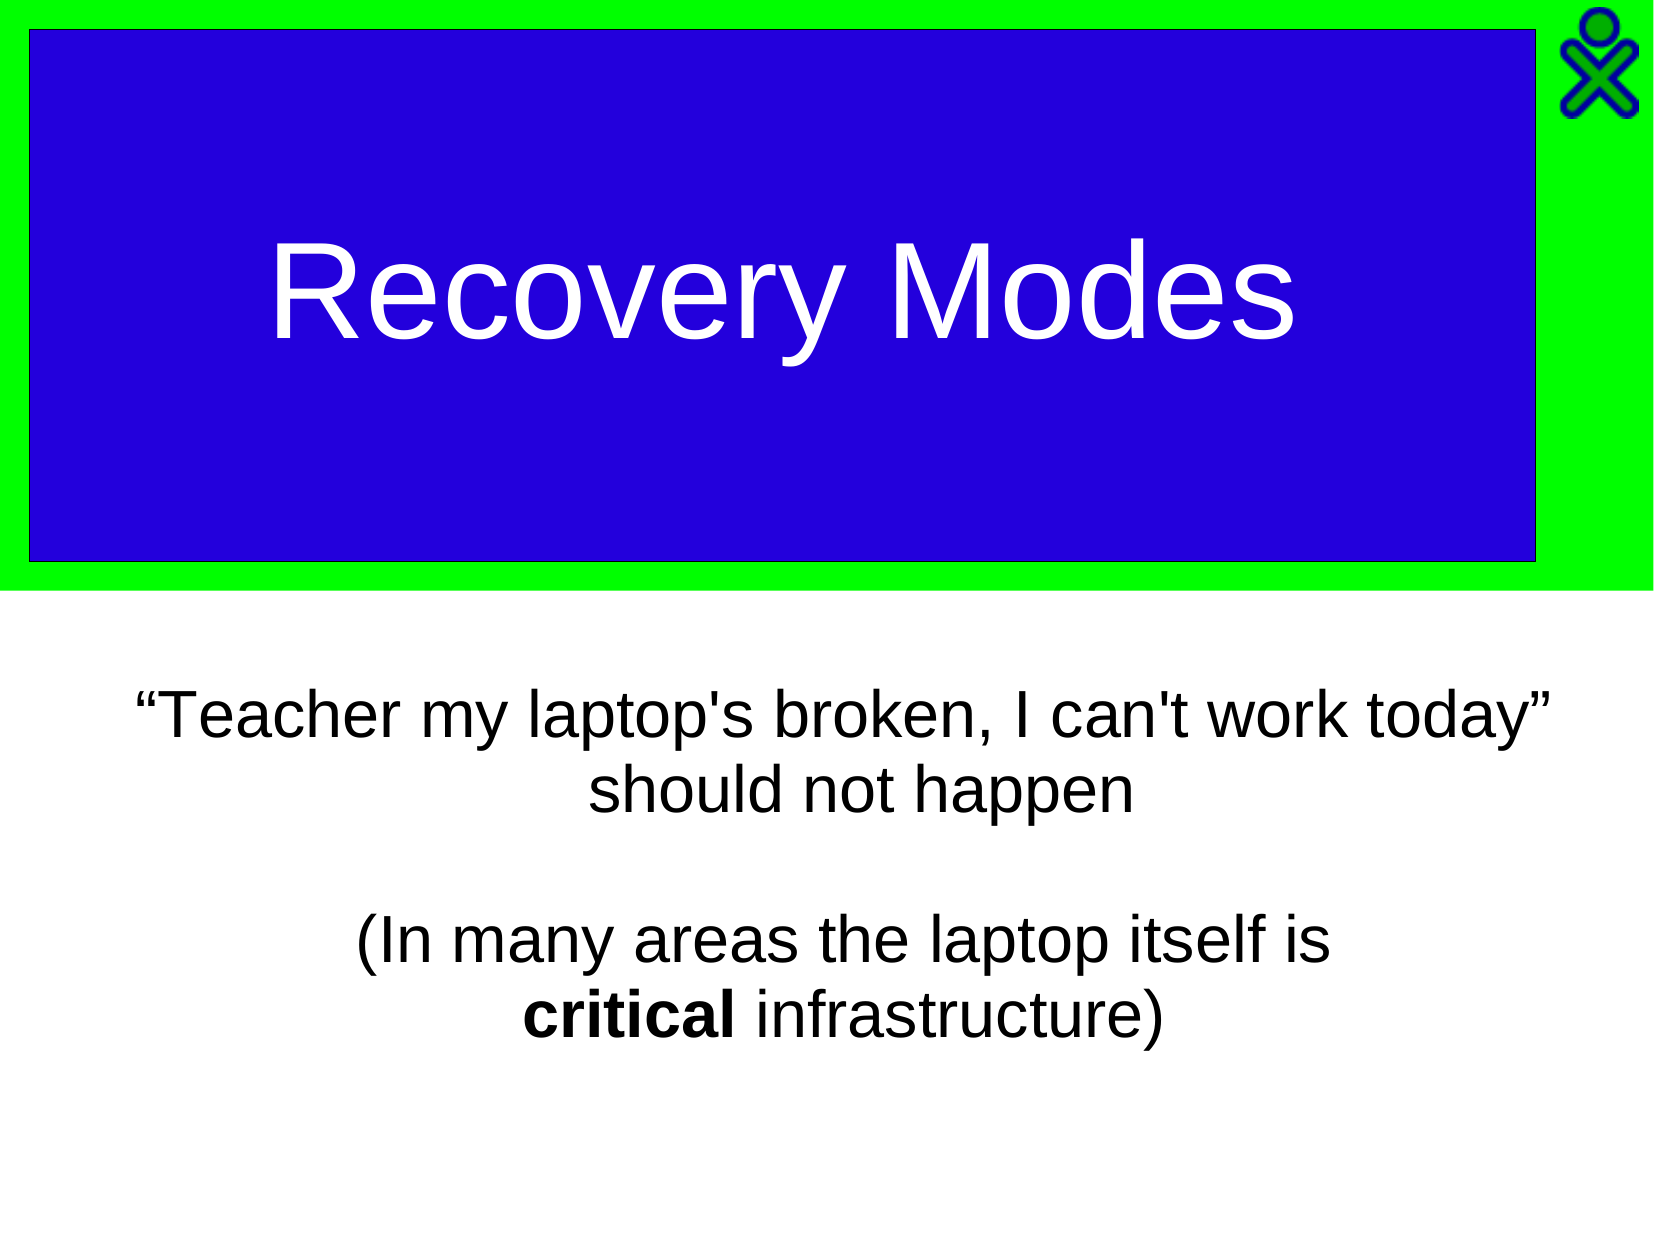

# Recovery Modes
“Teacher my laptop's broken, I can't work today” should not happen
(In many areas the laptop itself is
critical infrastructure)